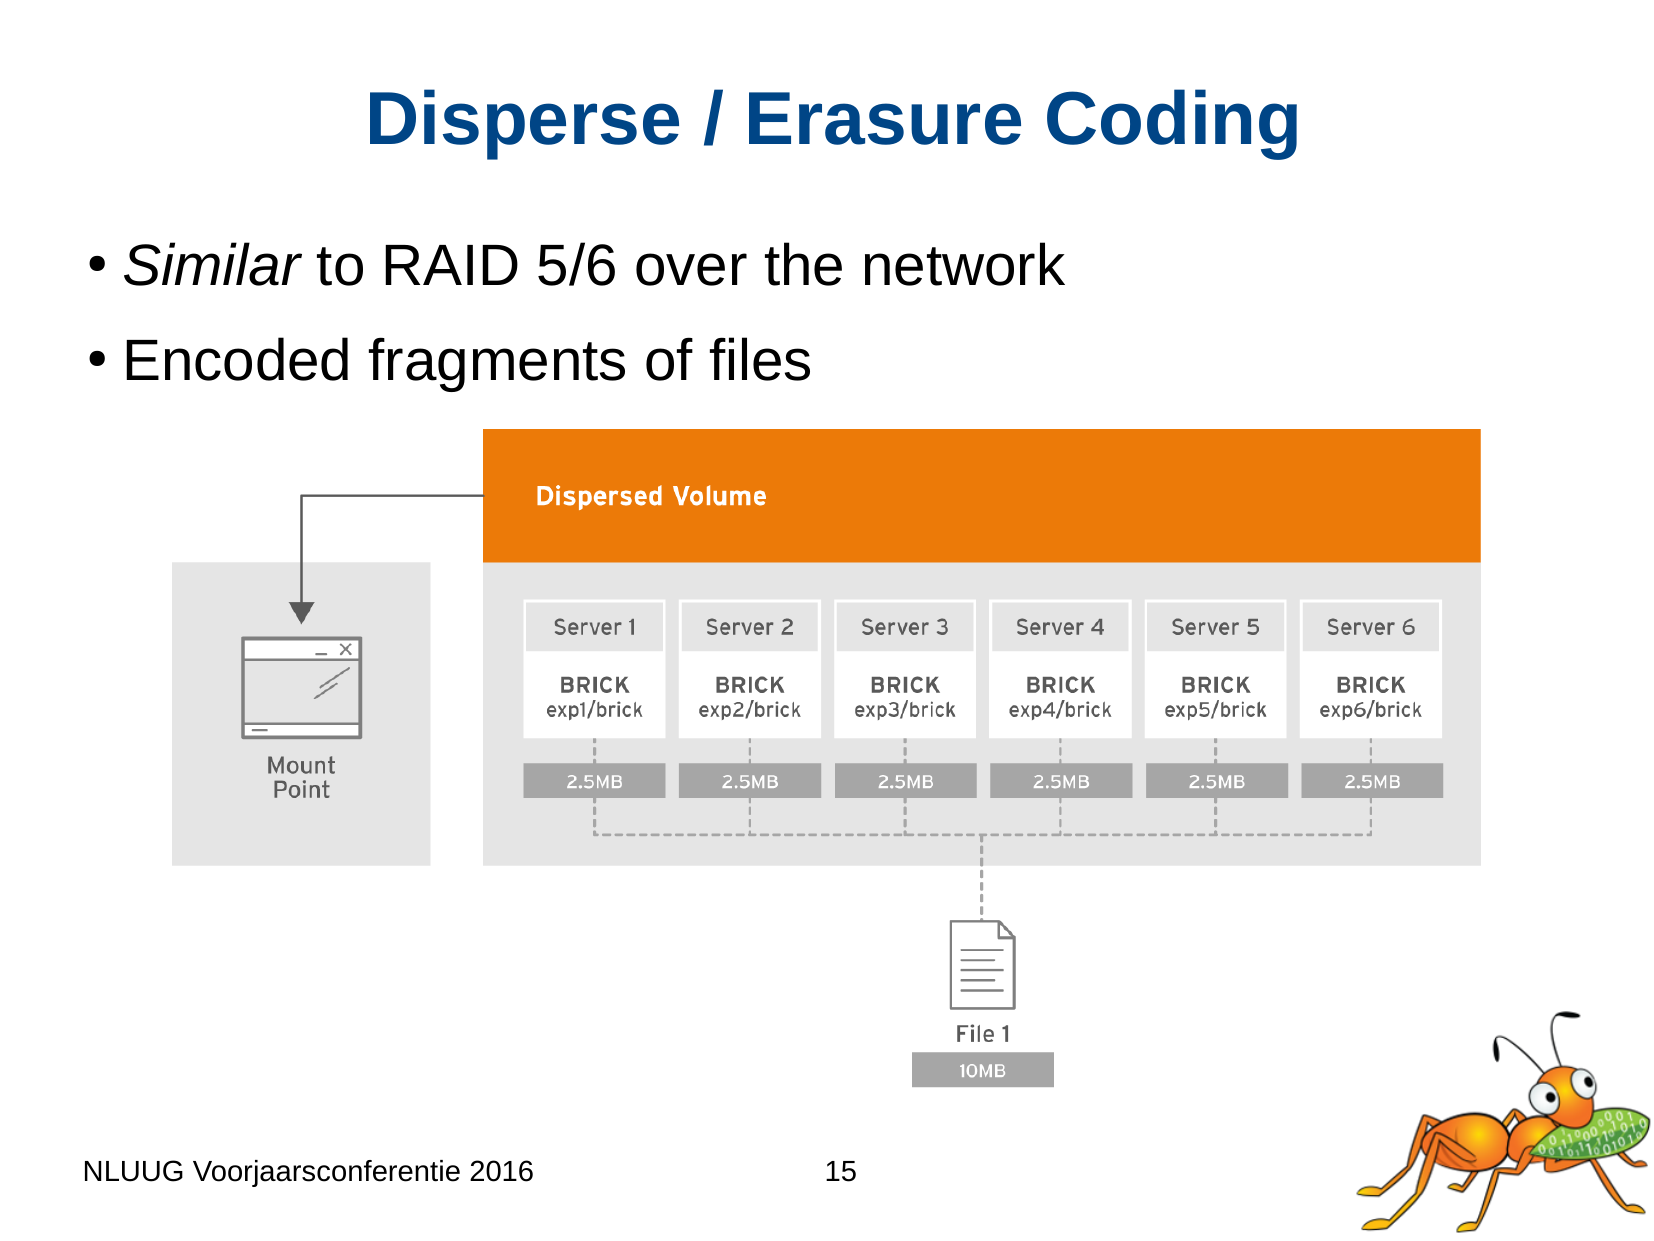

# Disperse / Erasure Coding
Similar to RAID 5/6 over the network
Encoded fragments of files
FOSDEM, 31 January 2015
15